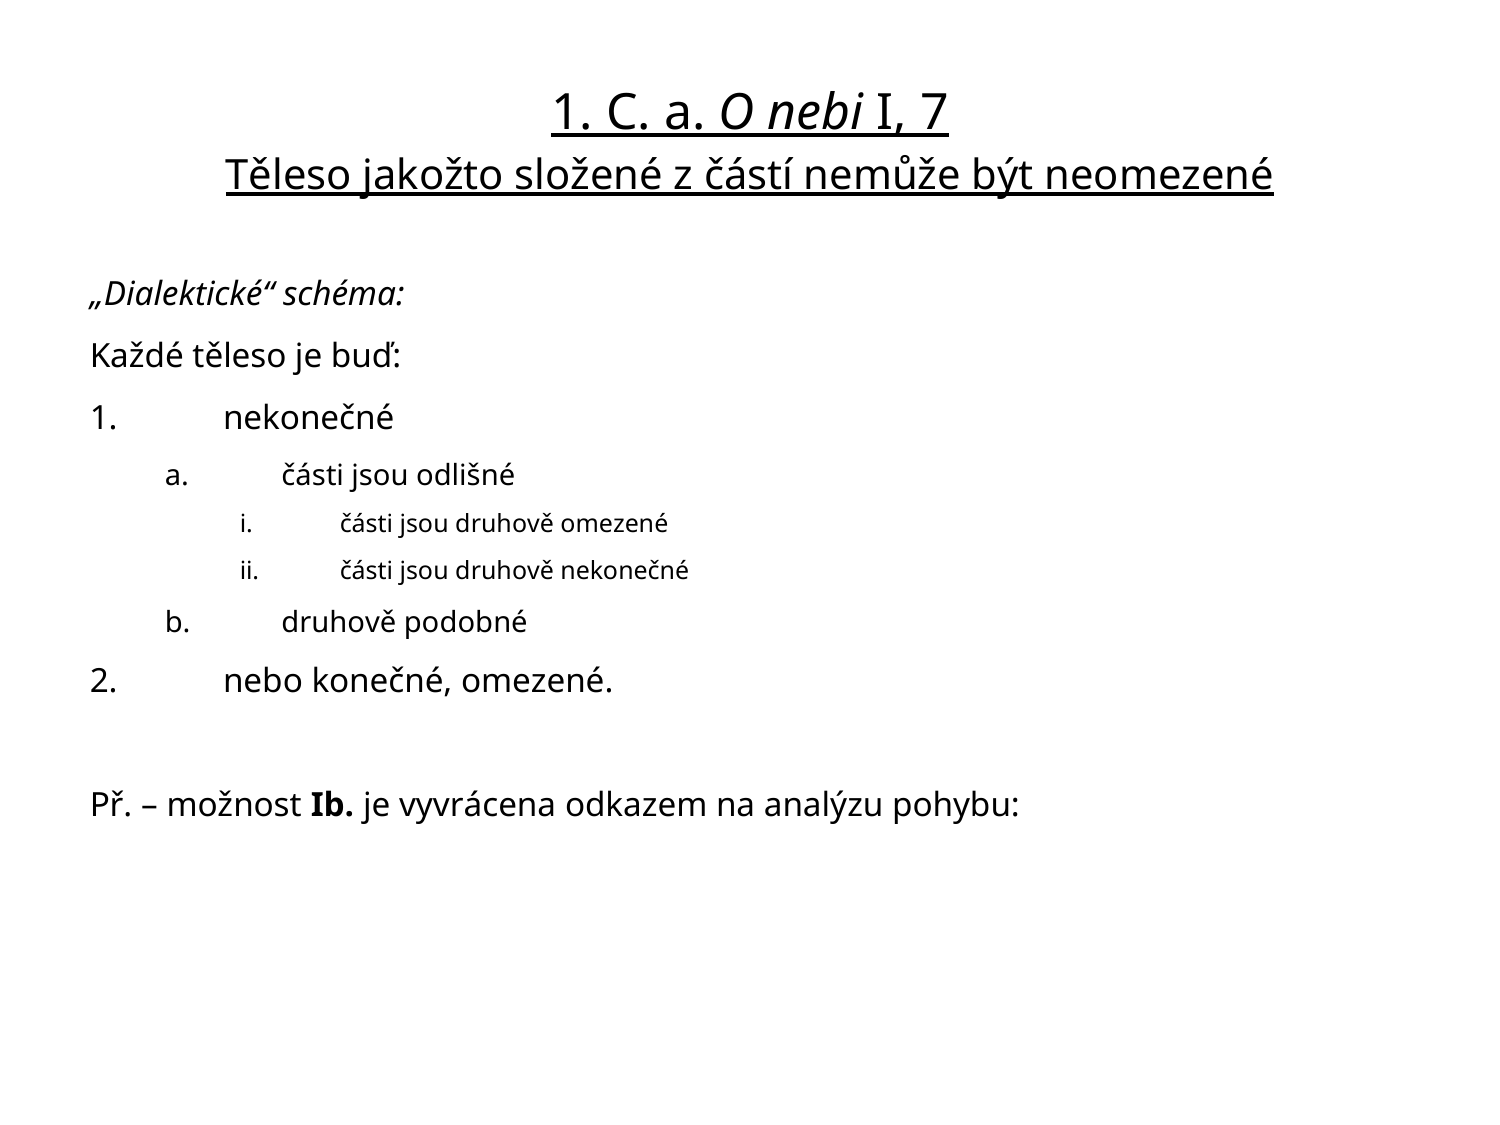

# 1. C. a. O nebi I, 7 Těleso jakožto složené z částí nemůže být neomezené
„Dialektické“ schéma:
Každé těleso je buď:
nekonečné
části jsou odlišné
části jsou druhově omezené
části jsou druhově nekonečné
druhově podobné
nebo konečné, omezené.
Př. – možnost Ib. je vyvrácena odkazem na analýzu pohybu: